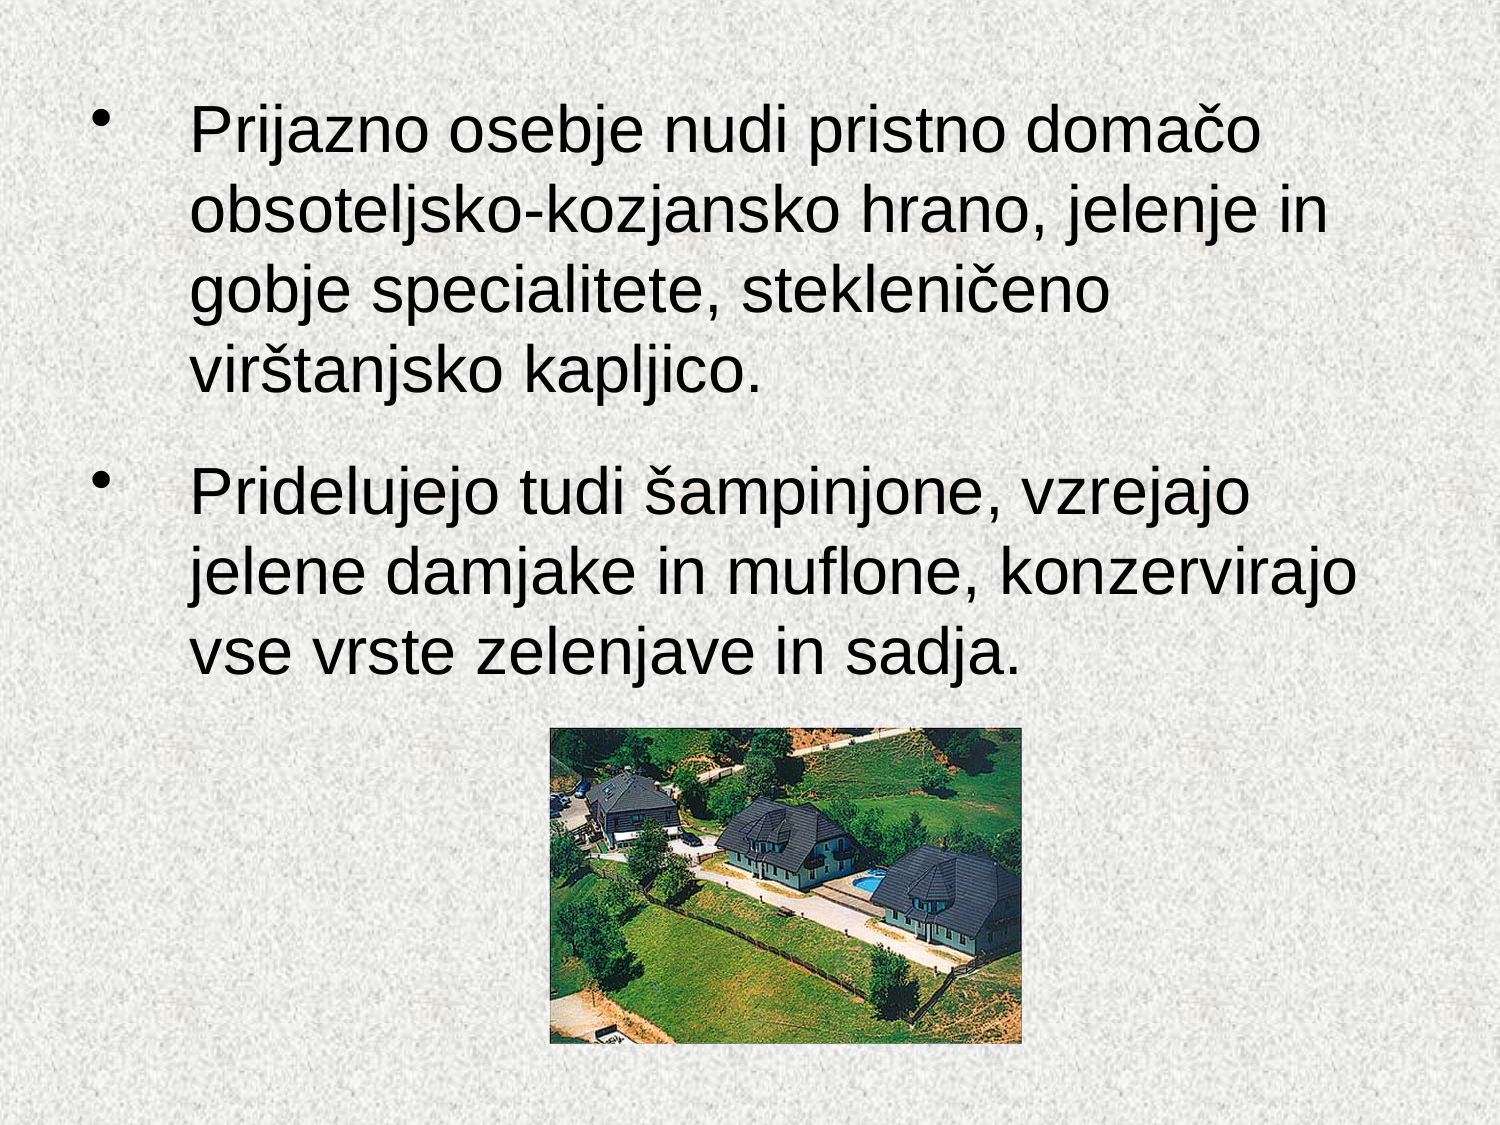

# Prijazno osebje nudi pristno domačo obsoteljsko-kozjansko hrano, jelenje in gobje specialitete, stekleničeno virštanjsko kapljico.
Pridelujejo tudi šampinjone, vzrejajo jelene damjake in muflone, konzervirajo vse vrste zelenjave in sadja.